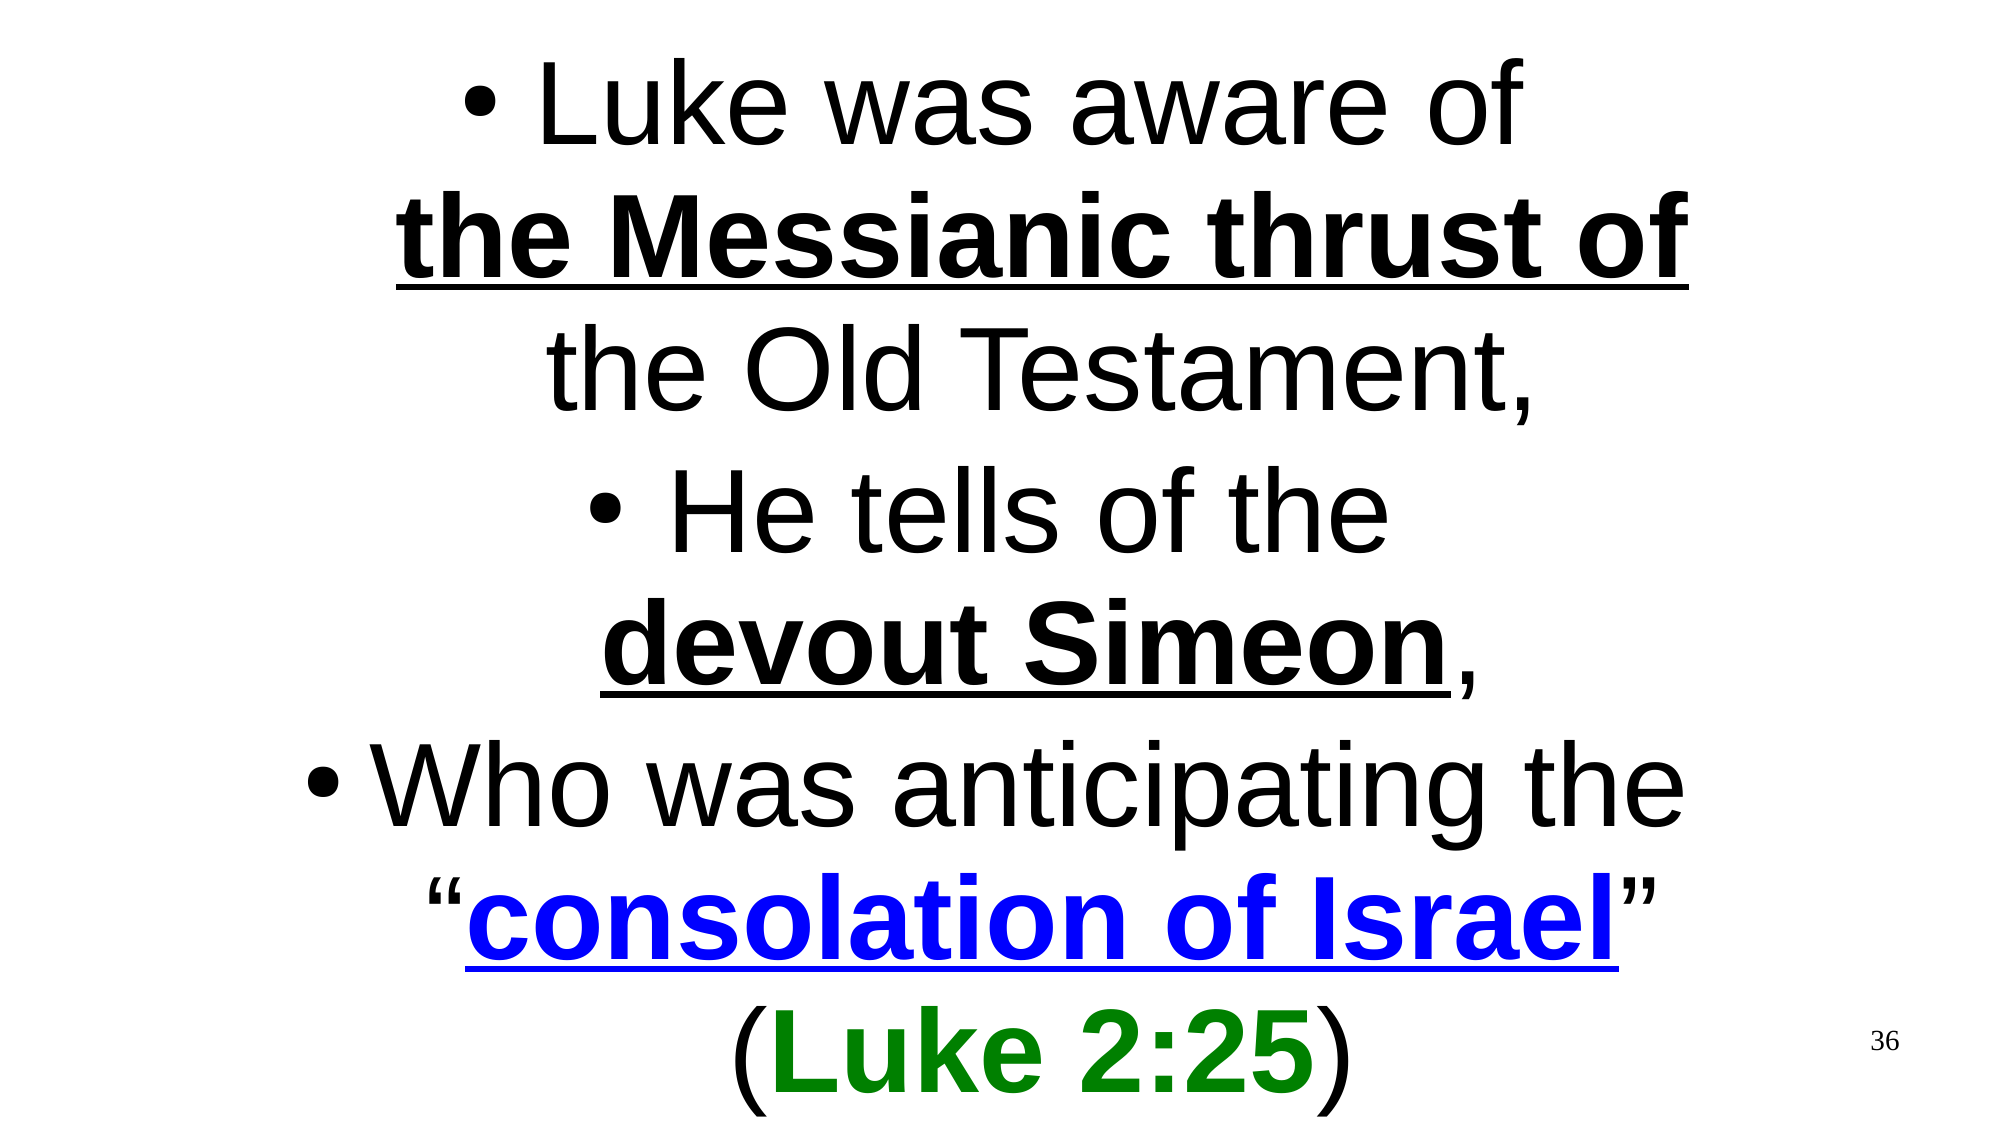

# Luke was aware of the Messianic thrust of the Old Testament,
He tells of the
devout Simeon,
Who was anticipating the
“consolation of Israel”
(Luke 2:25)
36